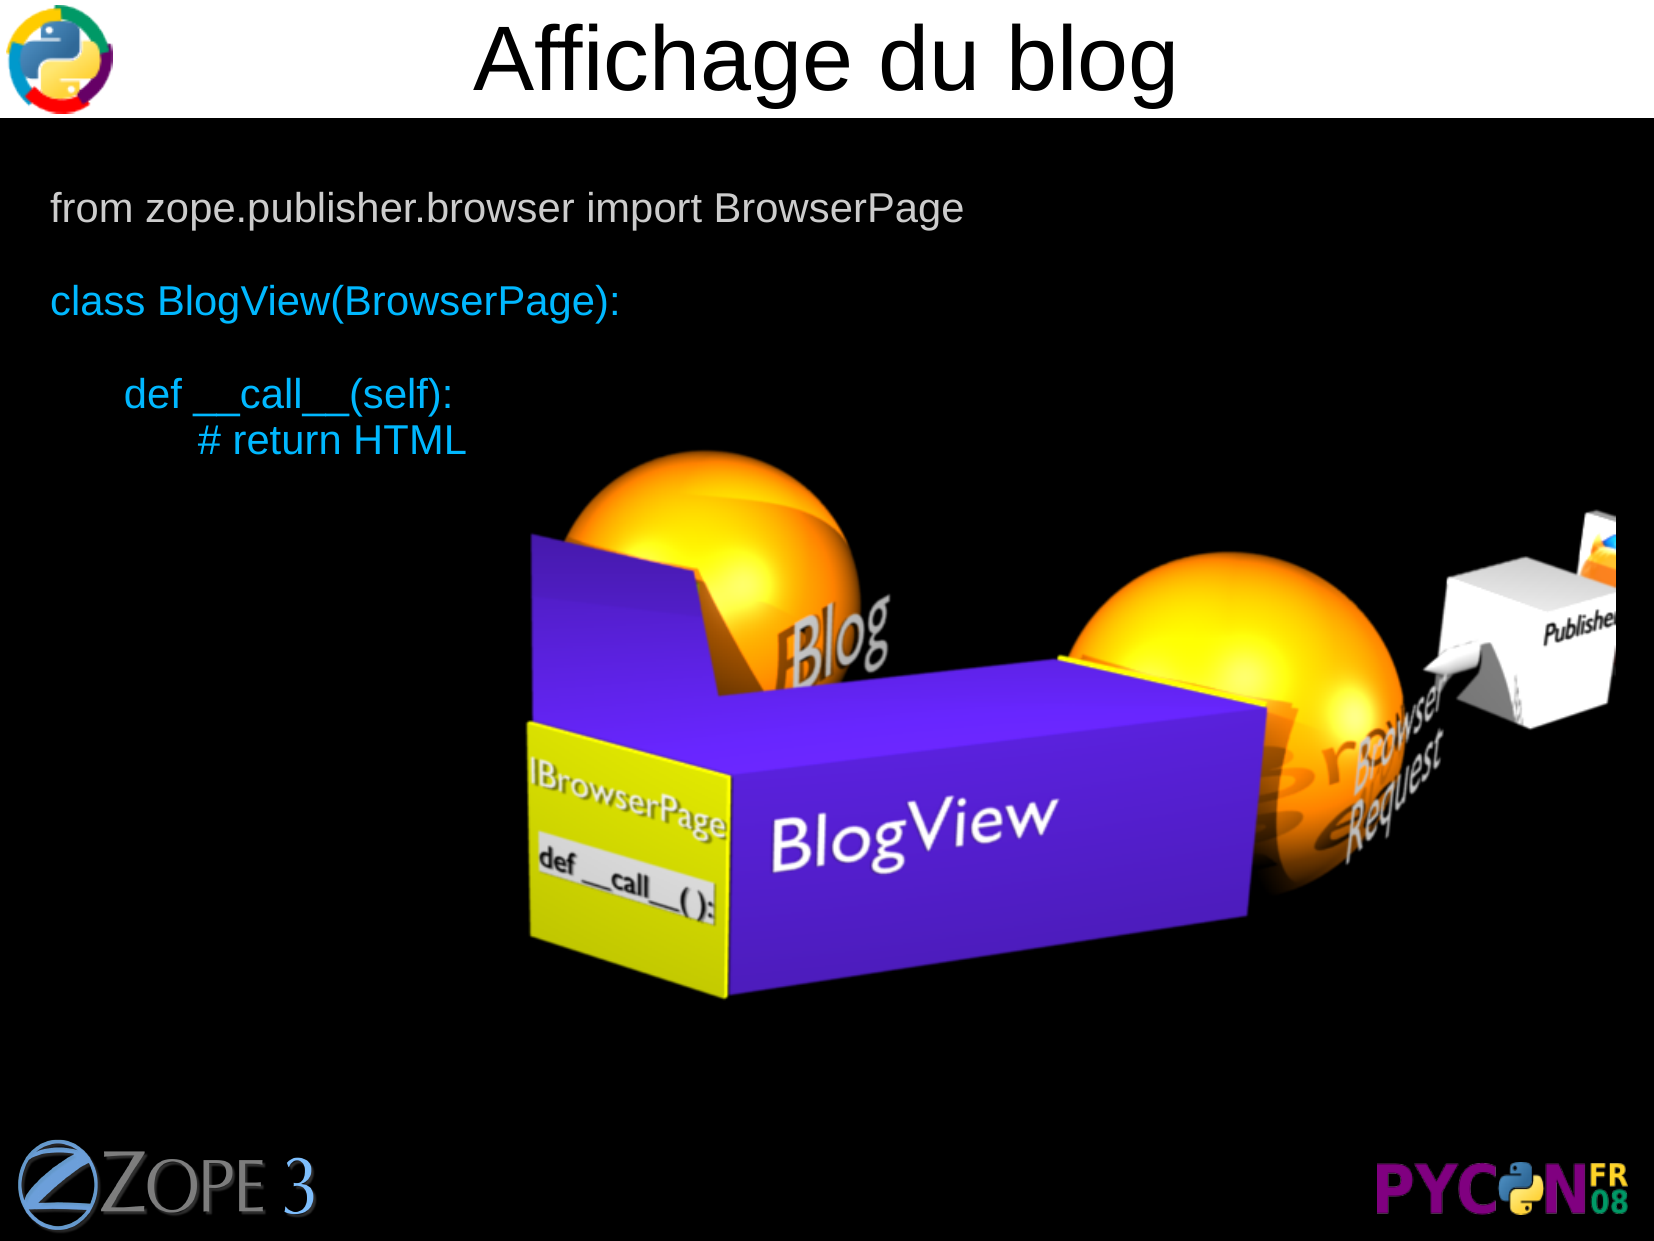

# Affichage du blog
from zope.publisher.browser import BrowserPage
class BlogView(BrowserPage):
	def __call__(self):
		# return HTML